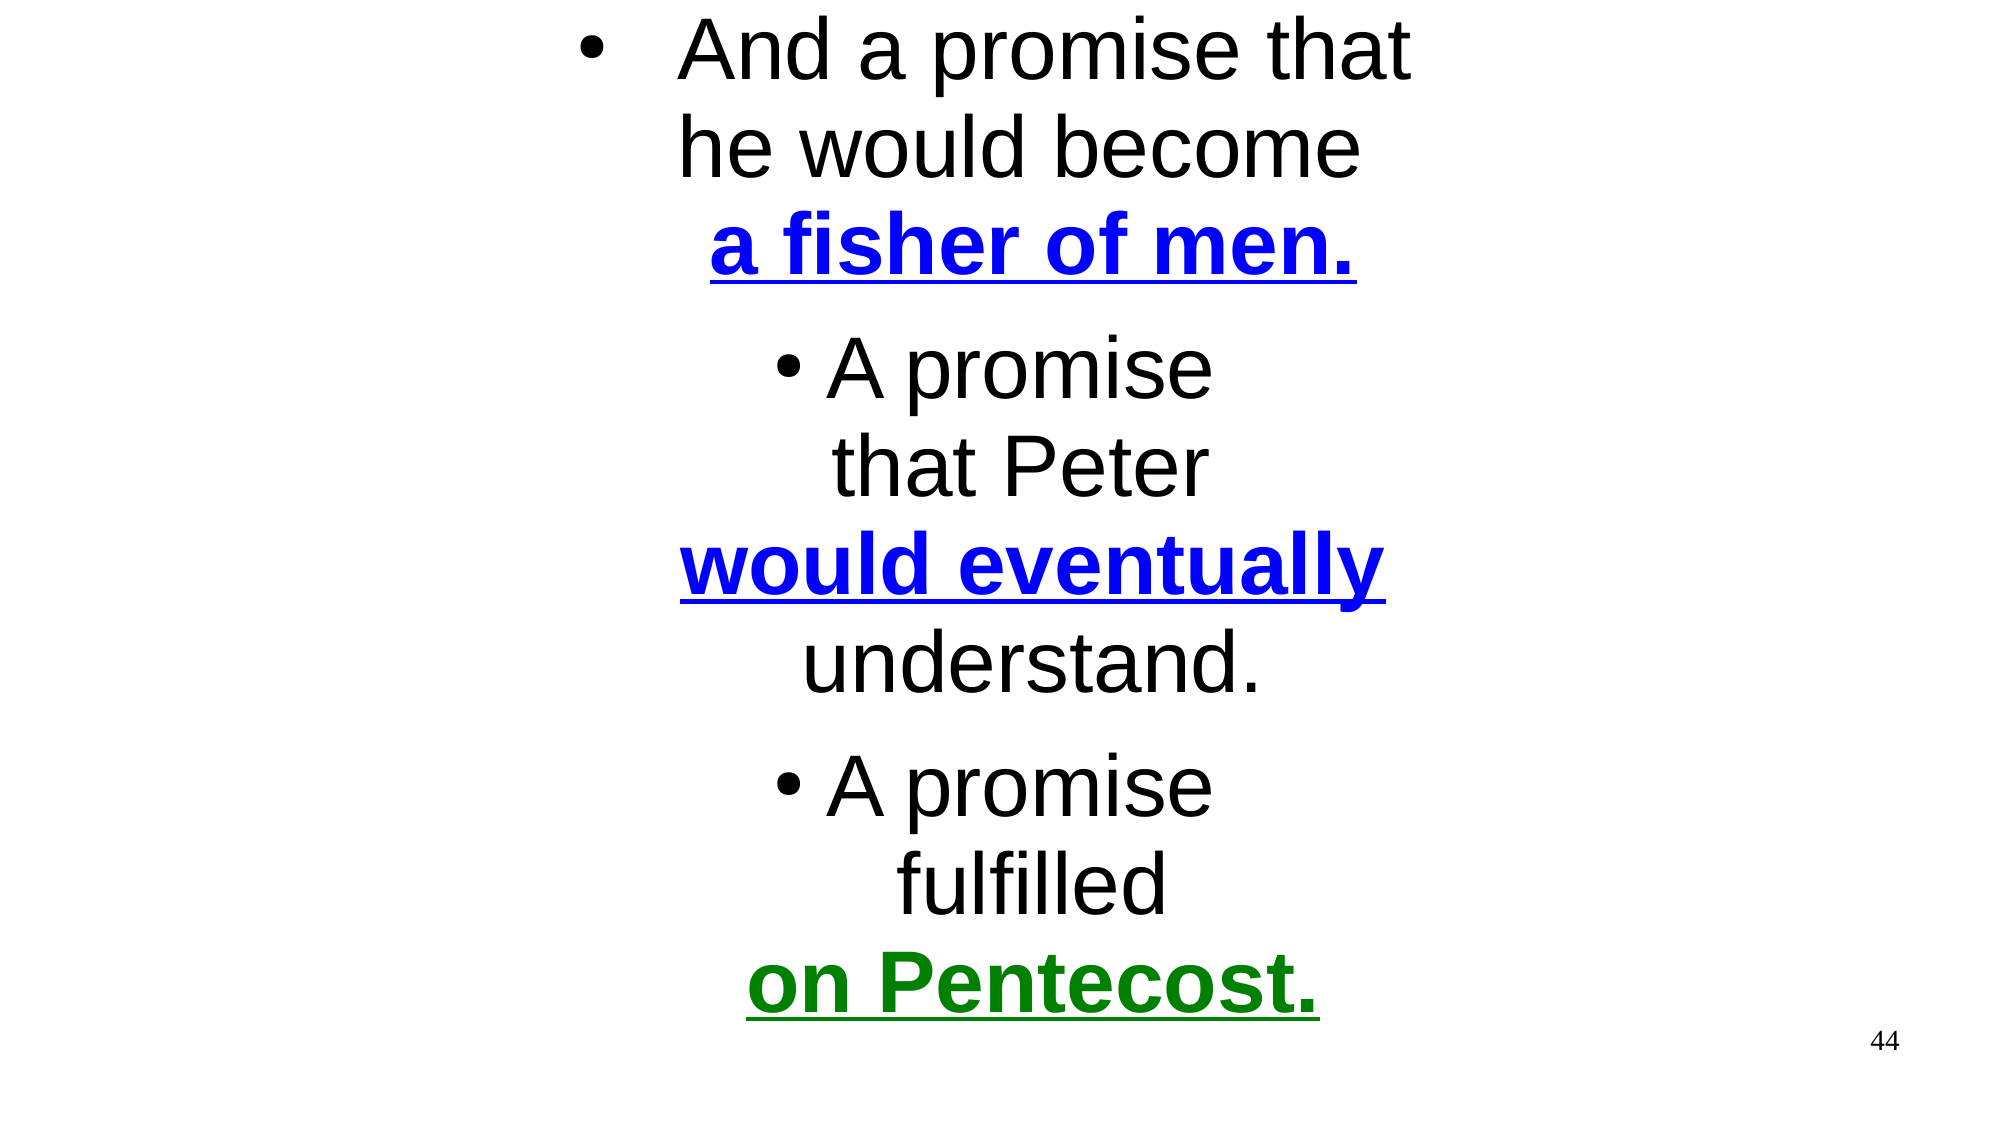

# And a promise that he would become a fisher of men.
A promise
that Peter
would eventually
understand.
A promise
fulfilled
on Pentecost.
44